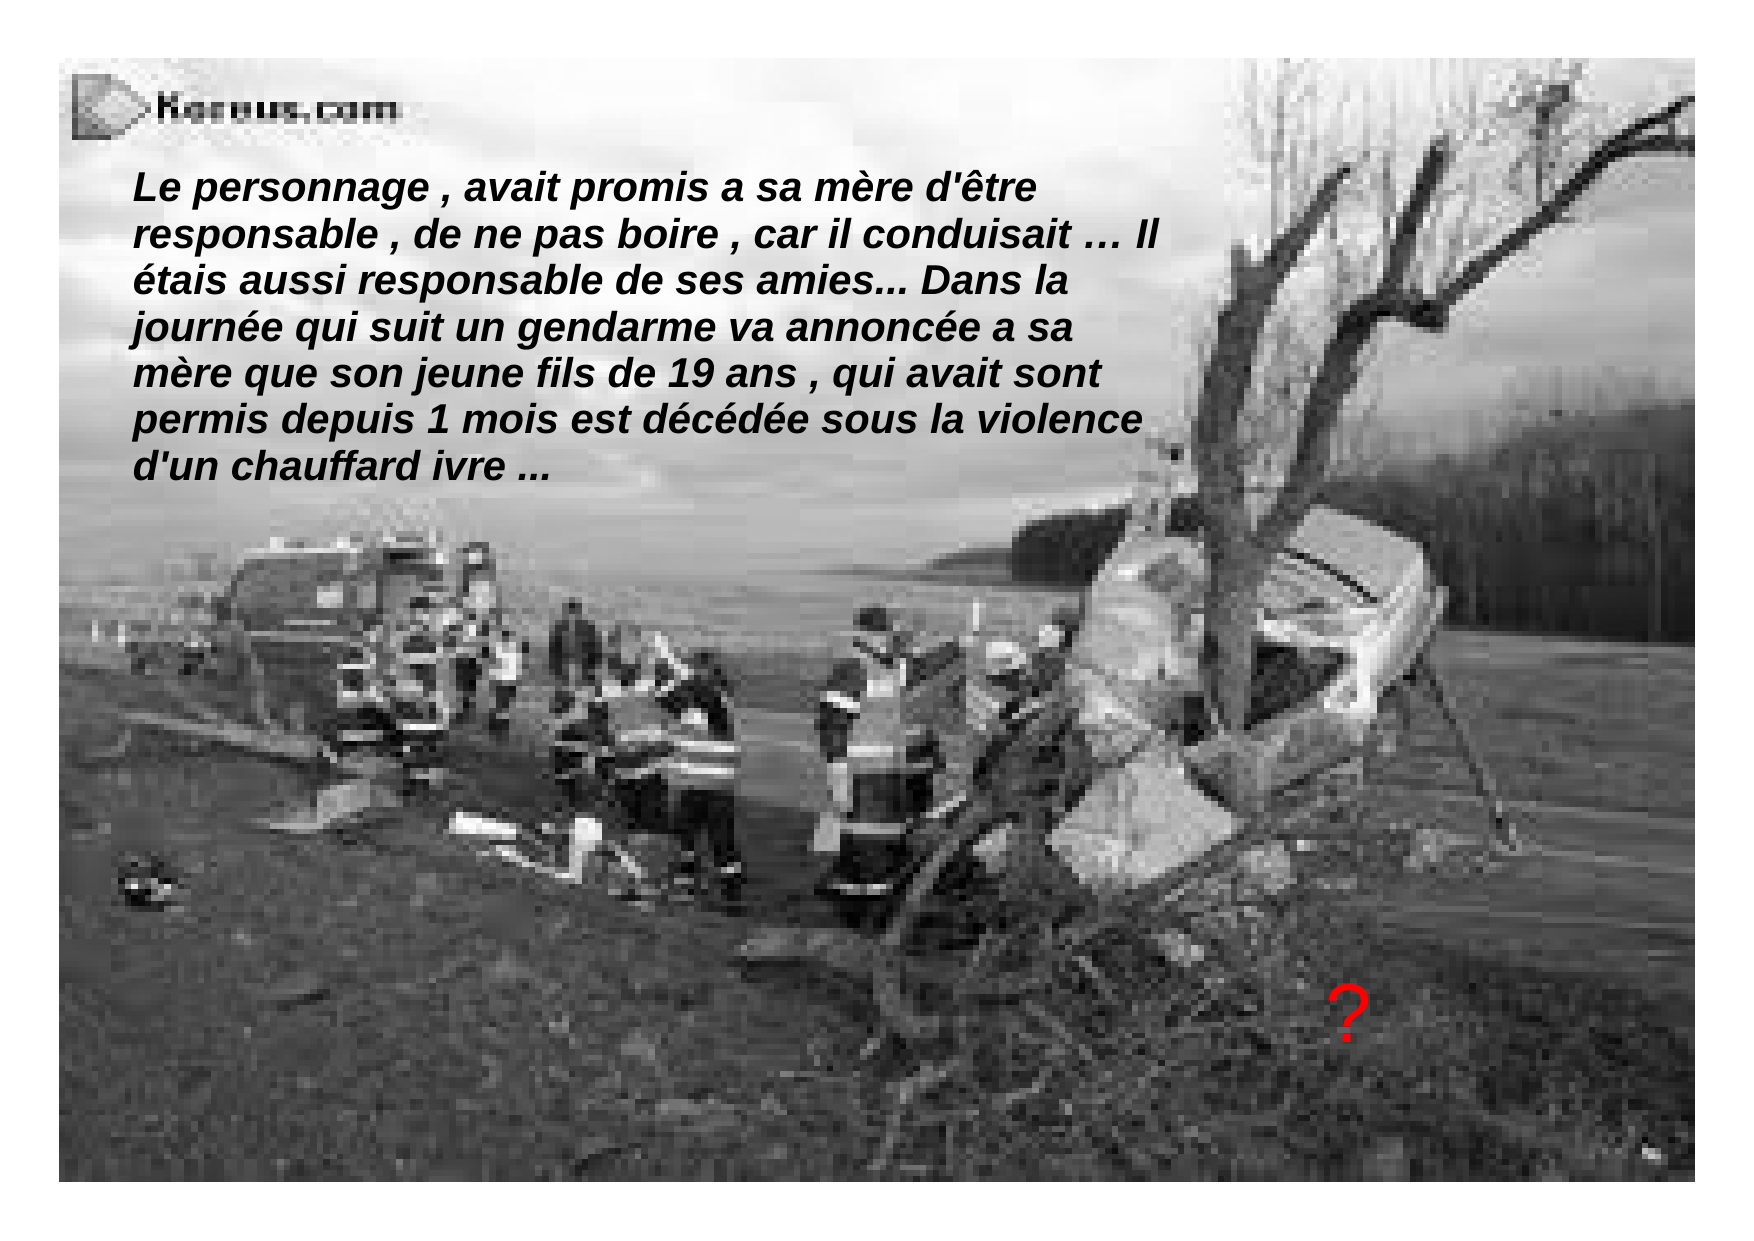

Le personnage , avait promis a sa mère d'être responsable , de ne pas boire , car il conduisait … Il étais aussi responsable de ses amies... Dans la journée qui suit un gendarme va annoncée a sa mère que son jeune fils de 19 ans , qui avait sont permis depuis 1 mois est décédée sous la violence d'un chauffard ivre ...
?